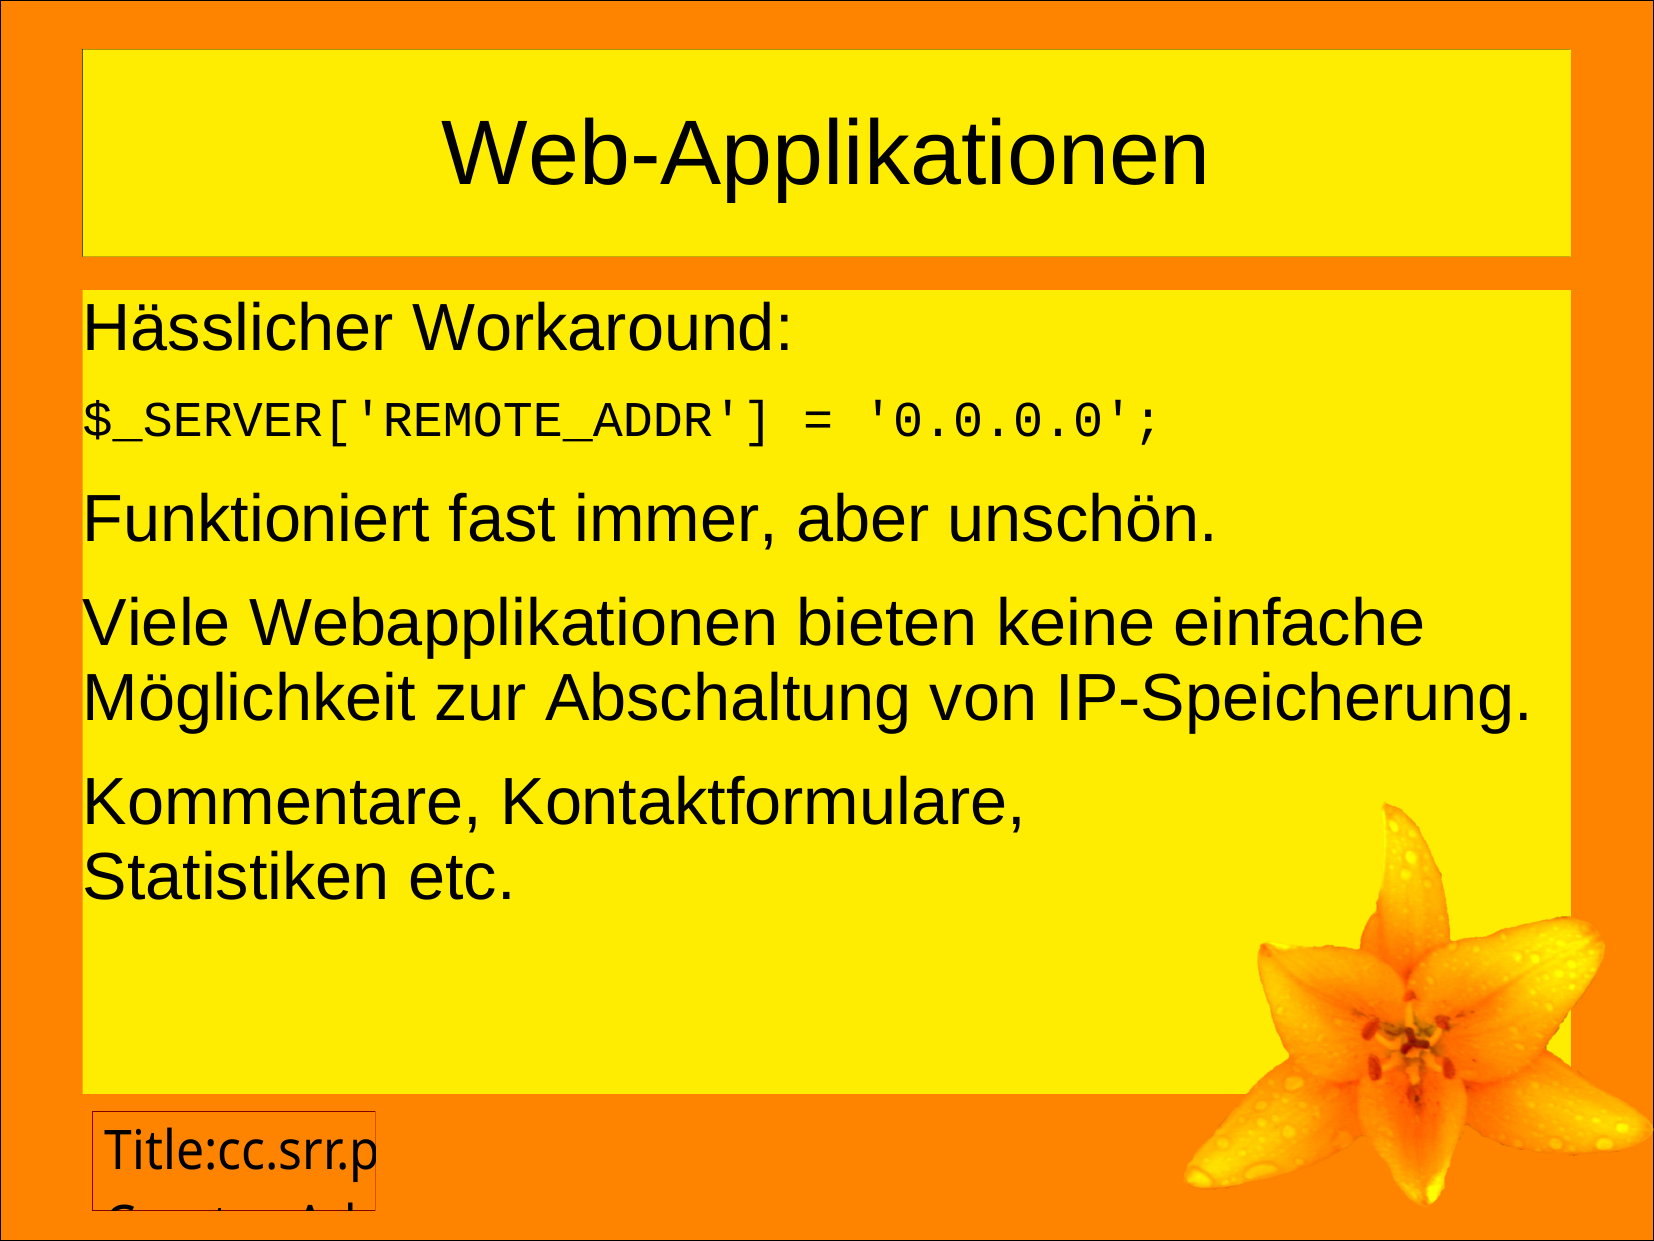

# Web-Applikationen
Hässlicher Workaround:
$_SERVER['REMOTE_ADDR'] = '0.0.0.0';
Funktioniert fast immer, aber unschön.
Viele Webapplikationen bieten keine einfache Möglichkeit zur Abschaltung von IP-Speicherung.
Kommentare, Kontaktformulare,
Statistiken etc.